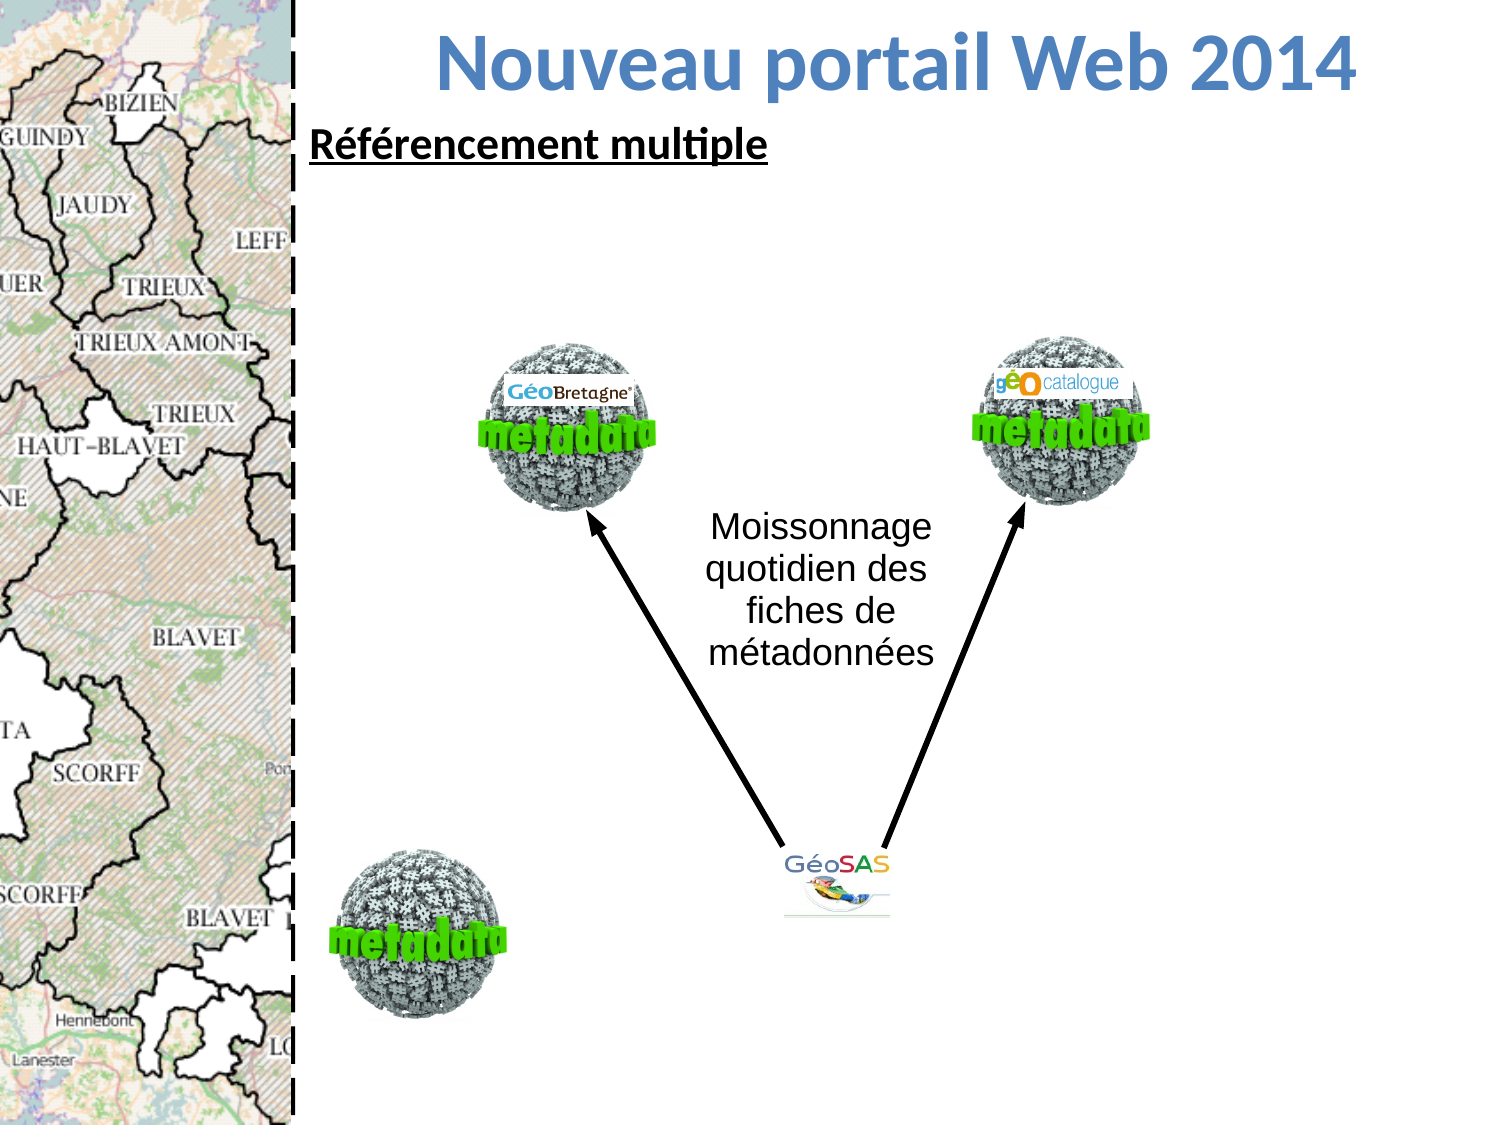

# Nouveau portail Web 2014
Référencement multiple
Moissonnage
quotidien des
fiches de
métadonnées